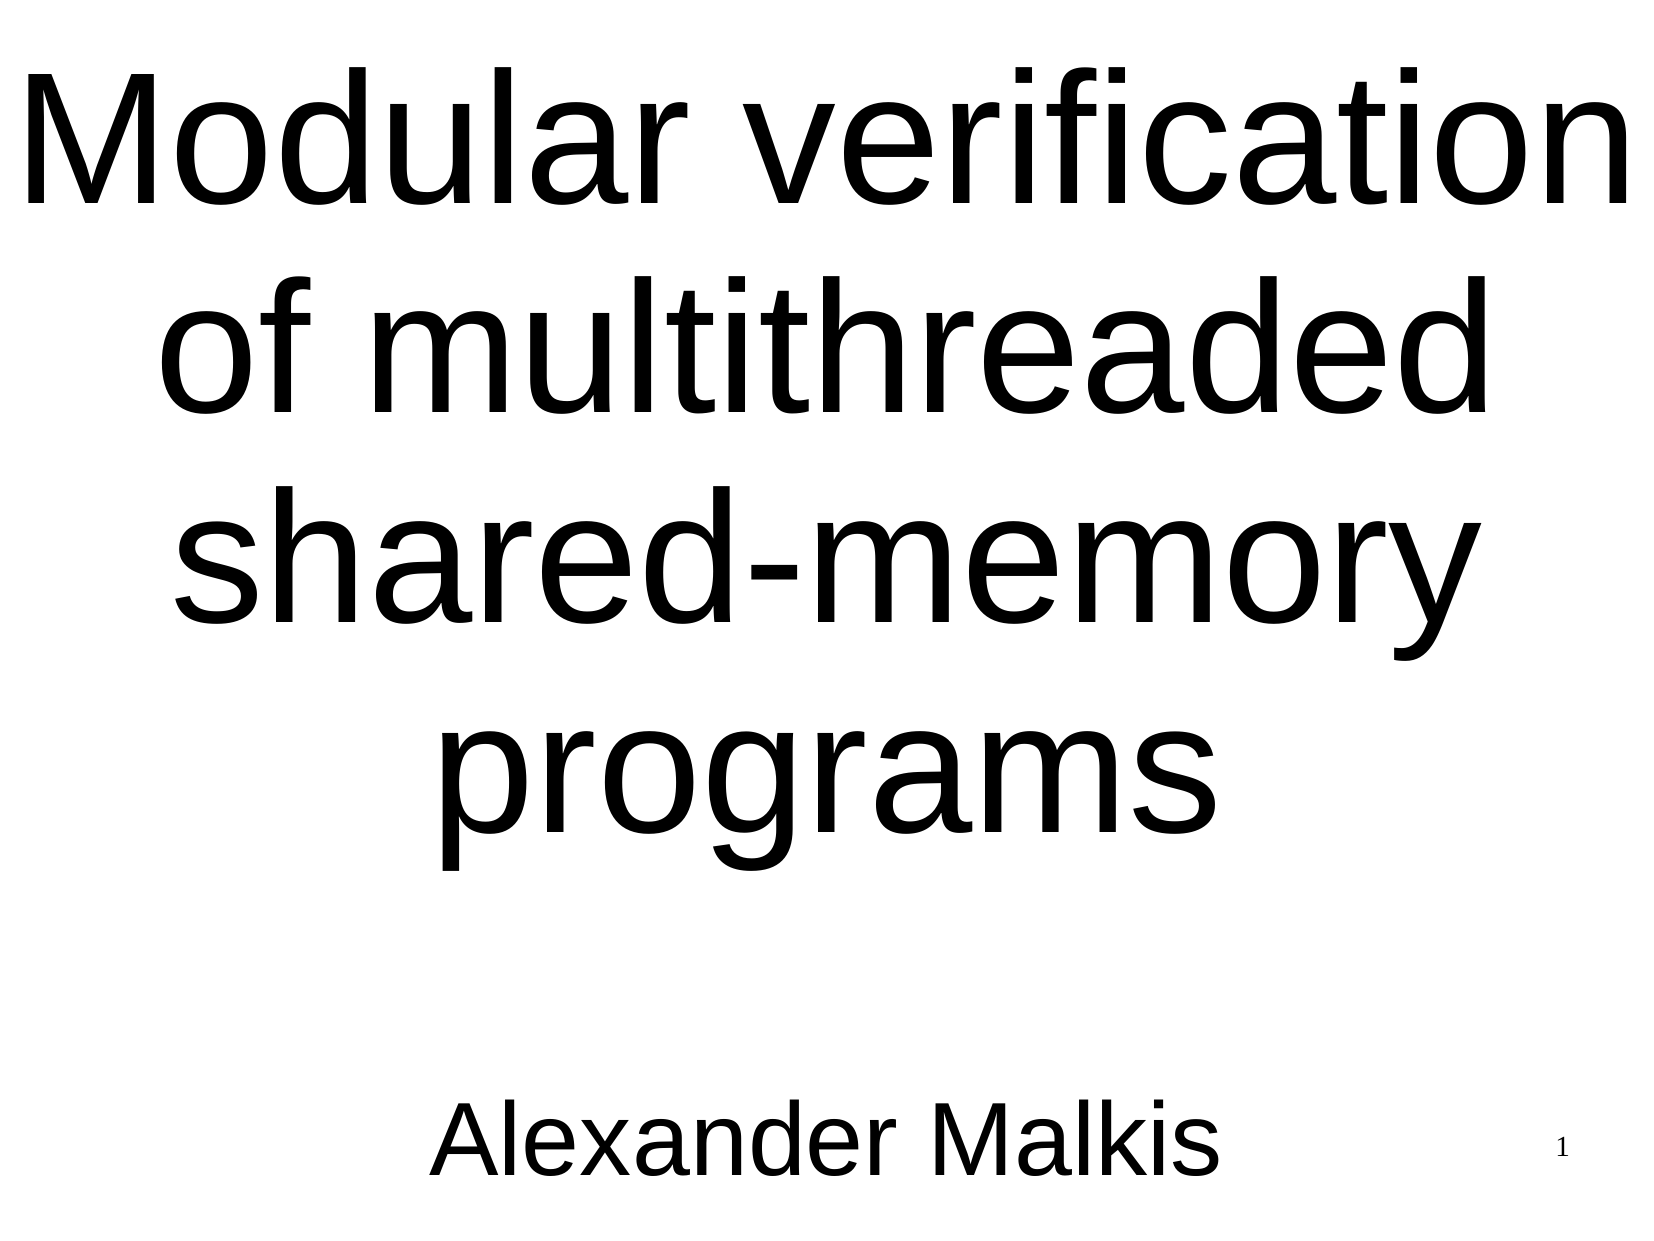

# Modular verification of multithreaded shared-memory programs
Alexander Malkis
1